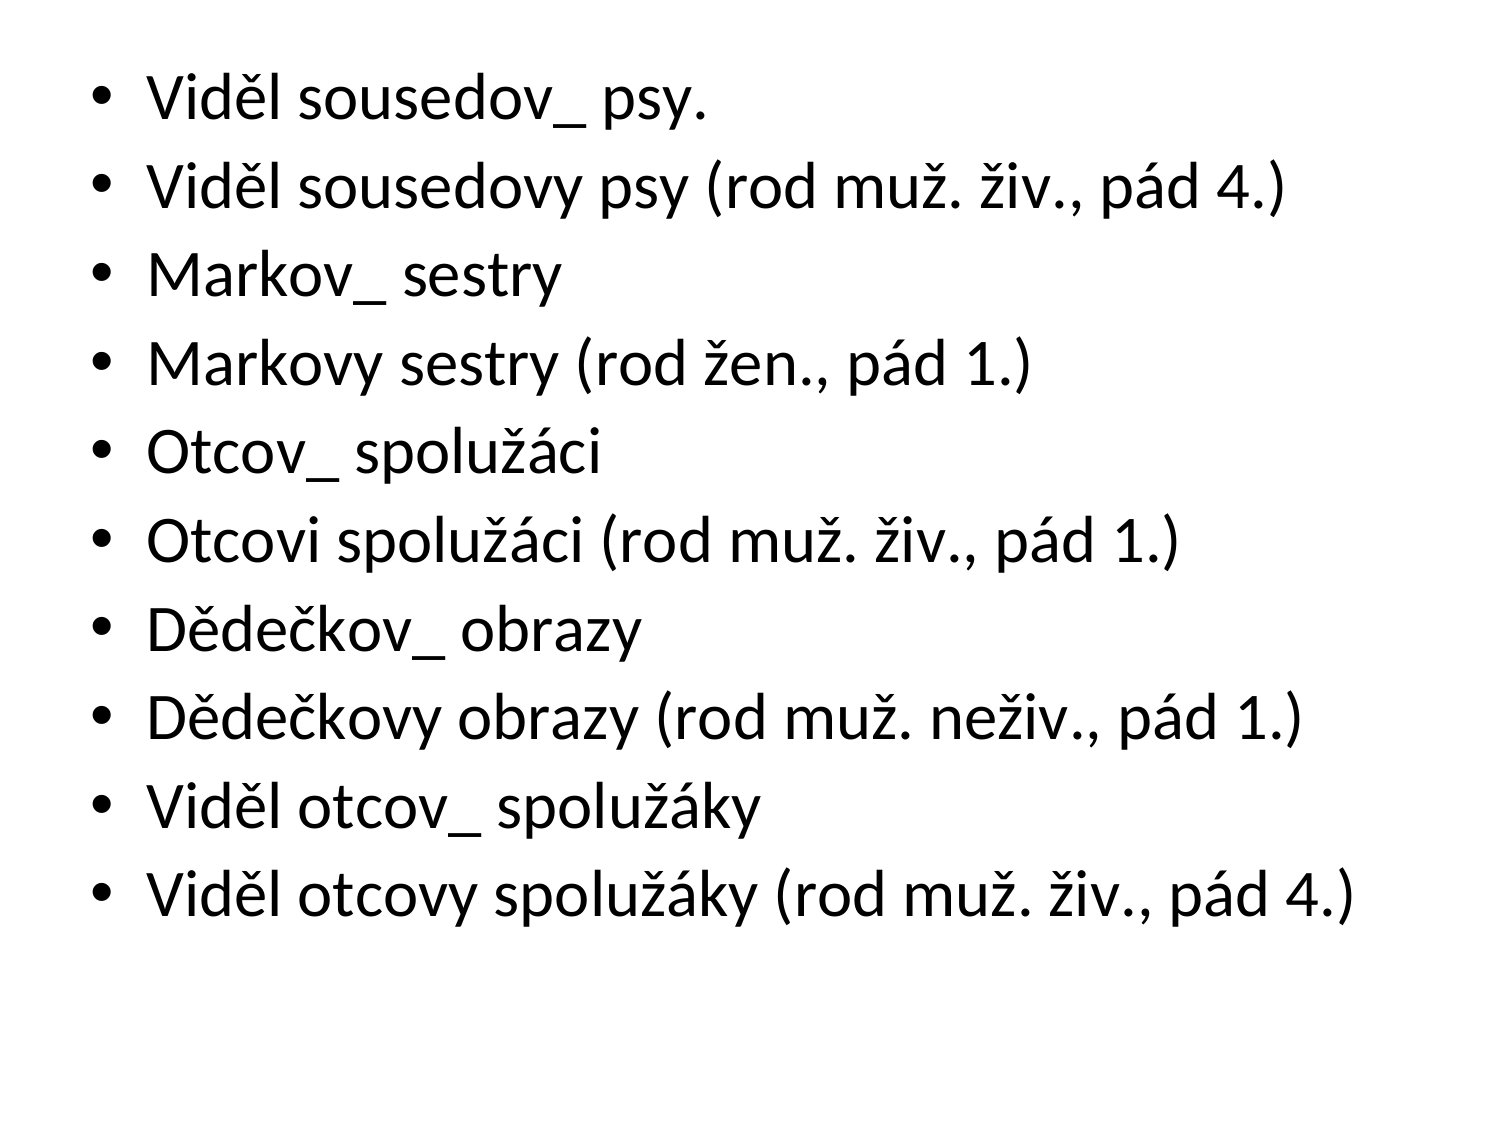

#
Viděl sousedov_ psy.
Viděl sousedovy psy (rod muž. živ., pád 4.)
Markov_ sestry
Markovy sestry (rod žen., pád 1.)
Otcov_ spolužáci
Otcovi spolužáci (rod muž. živ., pád 1.)
Dědečkov_ obrazy
Dědečkovy obrazy (rod muž. neživ., pád 1.)
Viděl otcov_ spolužáky
Viděl otcovy spolužáky (rod muž. živ., pád 4.)